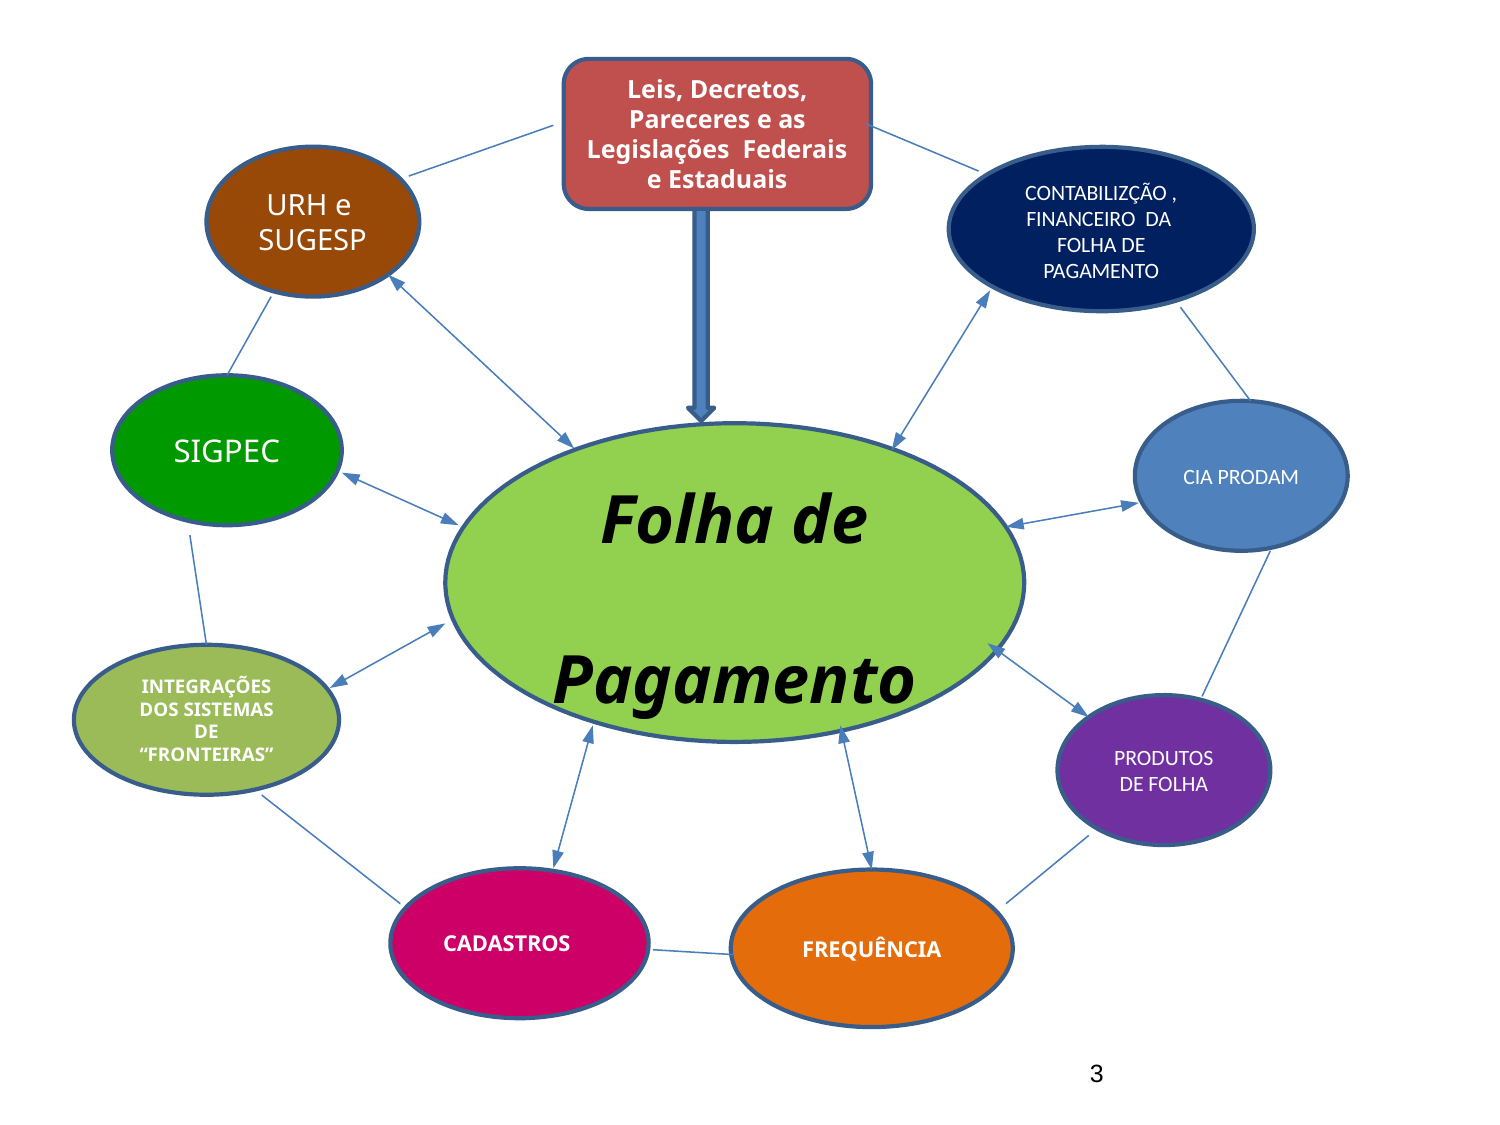

Leis, Decretos, Pareceres e as Legislações Federais e Estaduais
URH e
SUGESP
CONTABILIZÇÃO ,
FINANCEIRO DA FOLHA DE PAGAMENTO
SIGPEC
CIA PRODAM
Folha de
 Pagamento
INTEGRAÇÕES DOS SISTEMAS DE “FRONTEIRAS”
PRODUTOS DE FOLHA
CADASTROS
FREQUÊNCIA